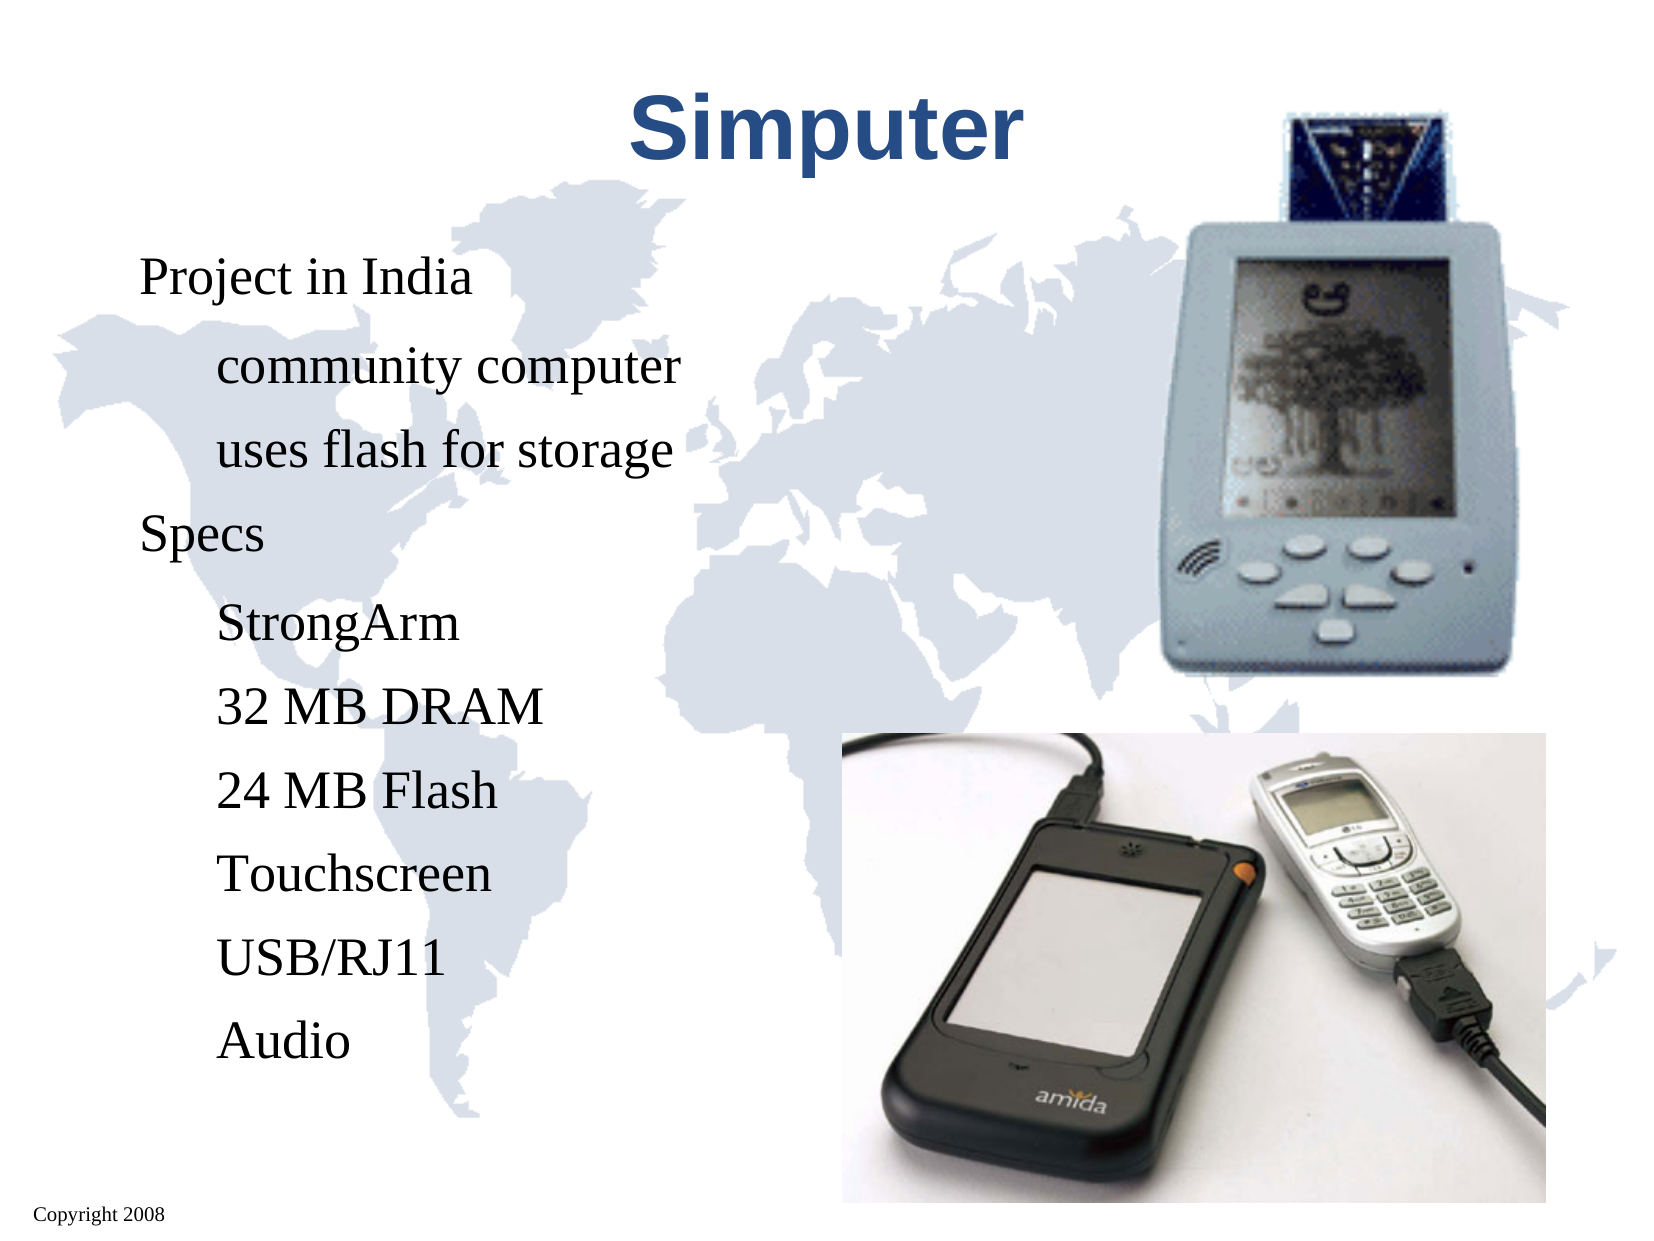

# Simputer
Project in India
community computer
uses flash for storage
Specs
StrongArm
32 MB DRAM
24 MB Flash
Touchscreen
USB/RJ11
Audio